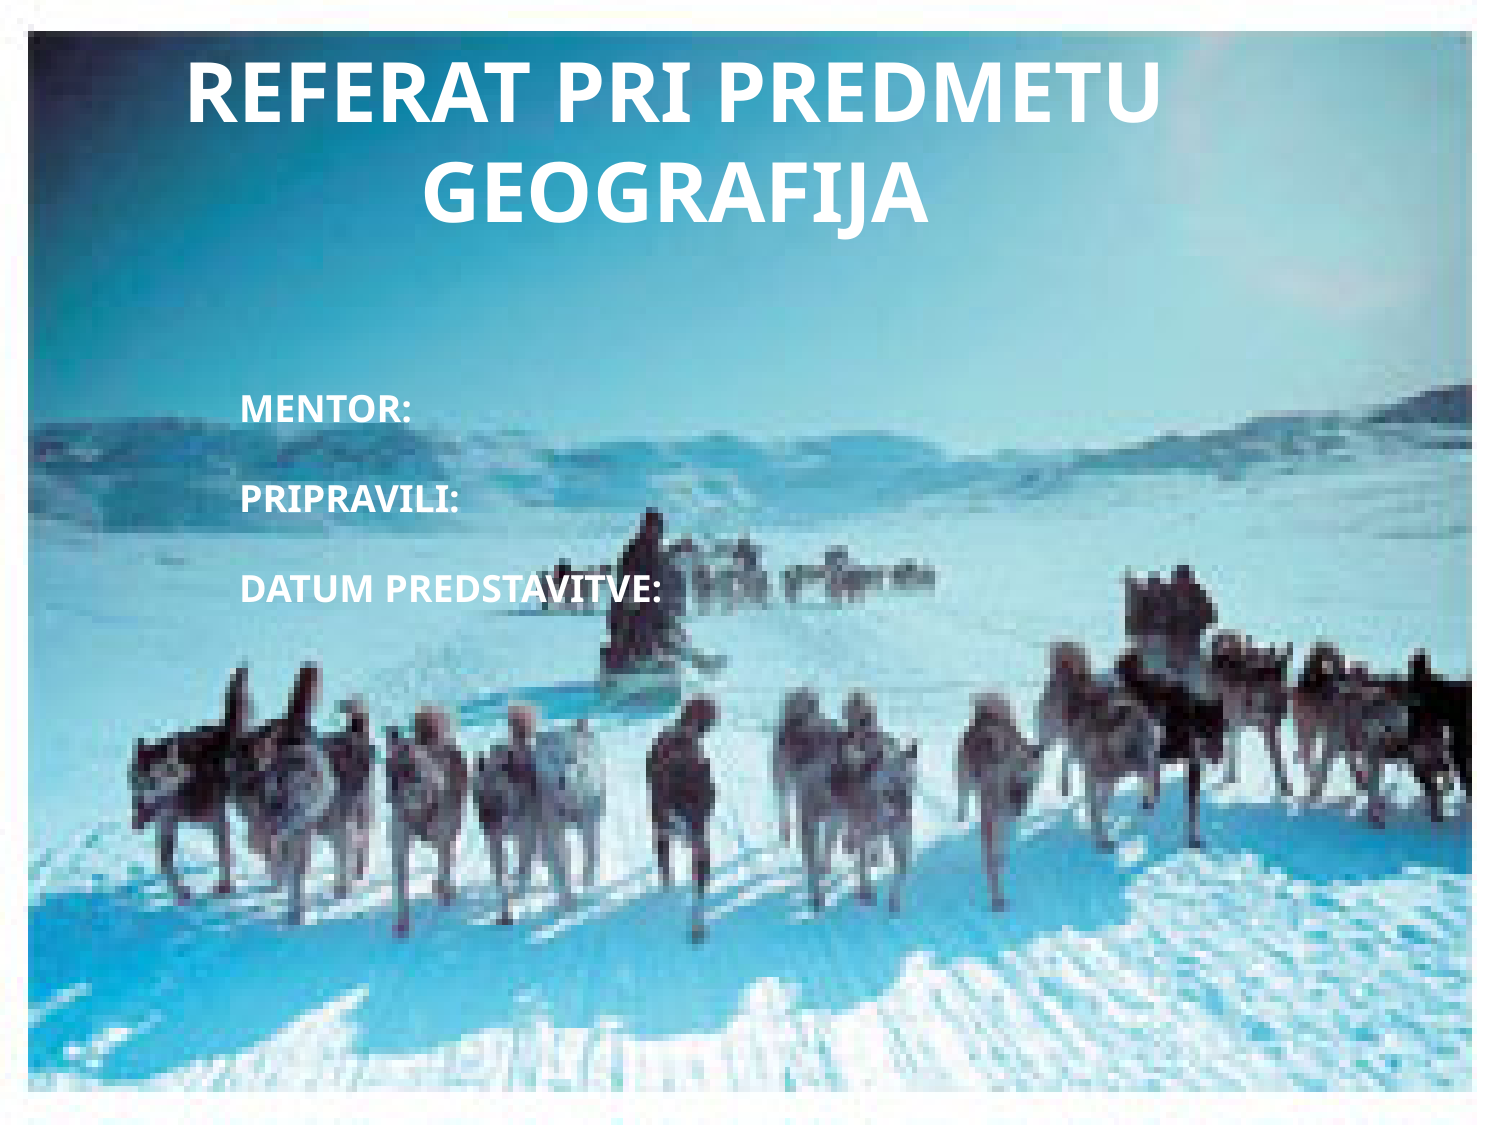

# REFERAT PRI PREDMETU GEOGRAFIJA
MENTOR:
PRIPRAVILI:
DATUM PREDSTAVITVE: